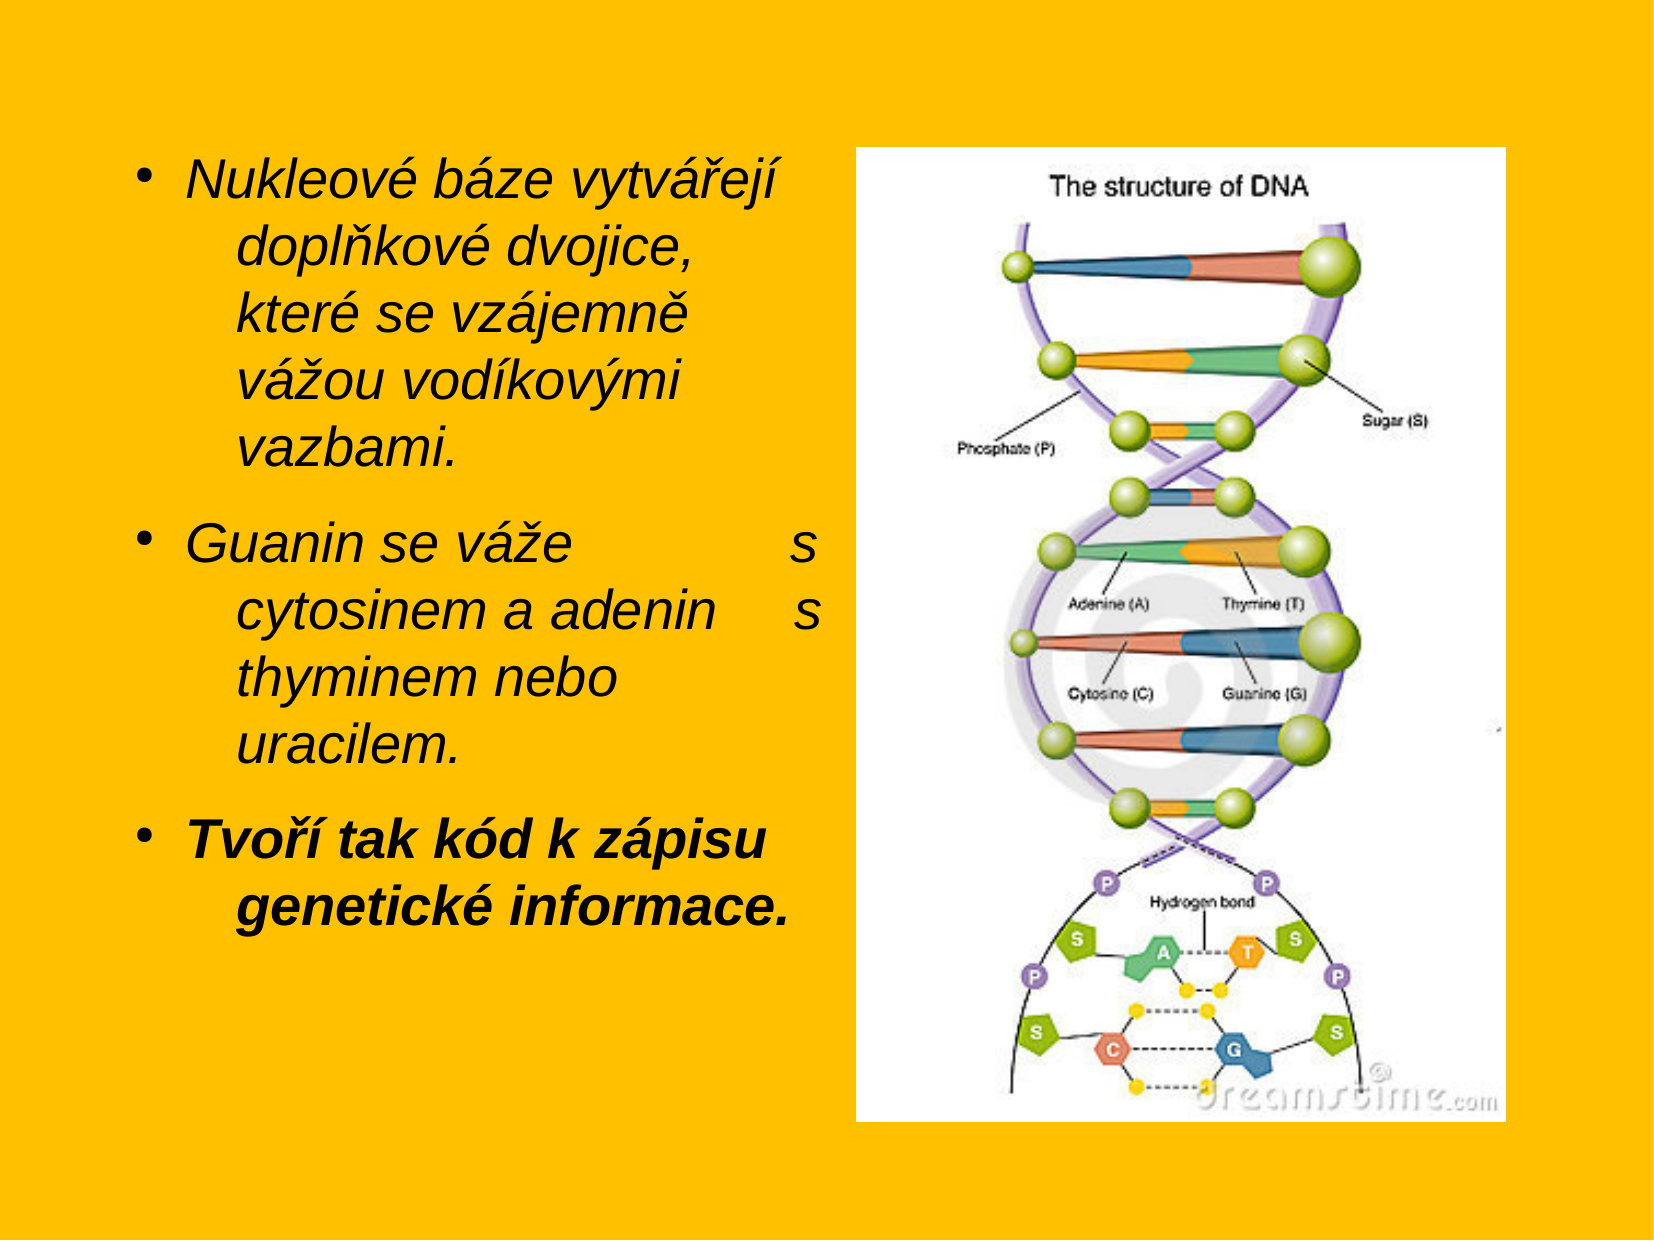

# Nukleové báze vytvářejí doplňkové dvojice, které se vzájemně vážou vodíkovými vazbami.
Guanin se váže s cytosinem a adenin s thyminem nebo uracilem.
Tvoří tak kód k zápisu genetické informace.